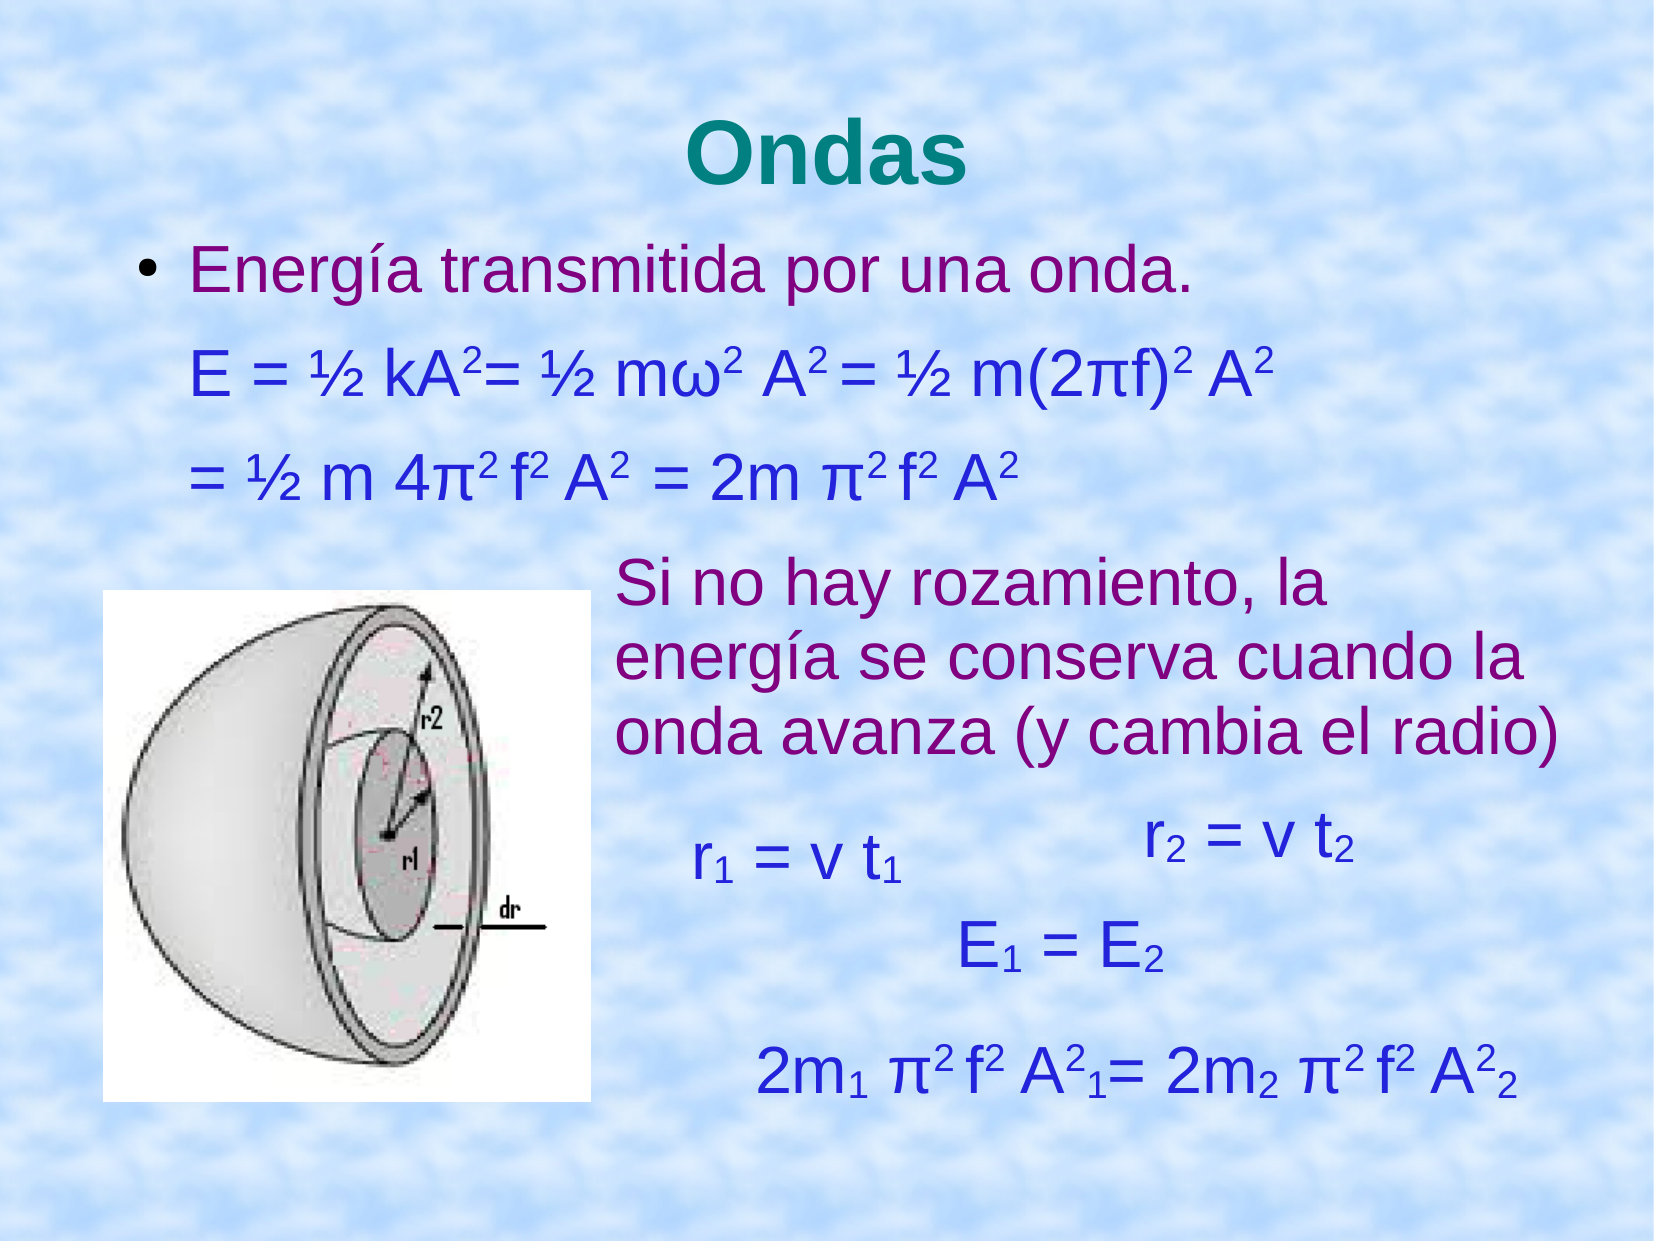

# Ondas
Energía transmitida por una onda.
E = ½ kA2= ½ mω2 A2 = ½ m(2πf)2 A2
= ½ m 4π2 f2 A2 = 2m π2 f2 A2
Si no hay rozamiento, la energía se conserva cuando la onda avanza (y cambia el radio)
r2 = v t2
r1 = v t1
E1 = E2
2m1 π2 f2 A21= 2m2 π2 f2 A22